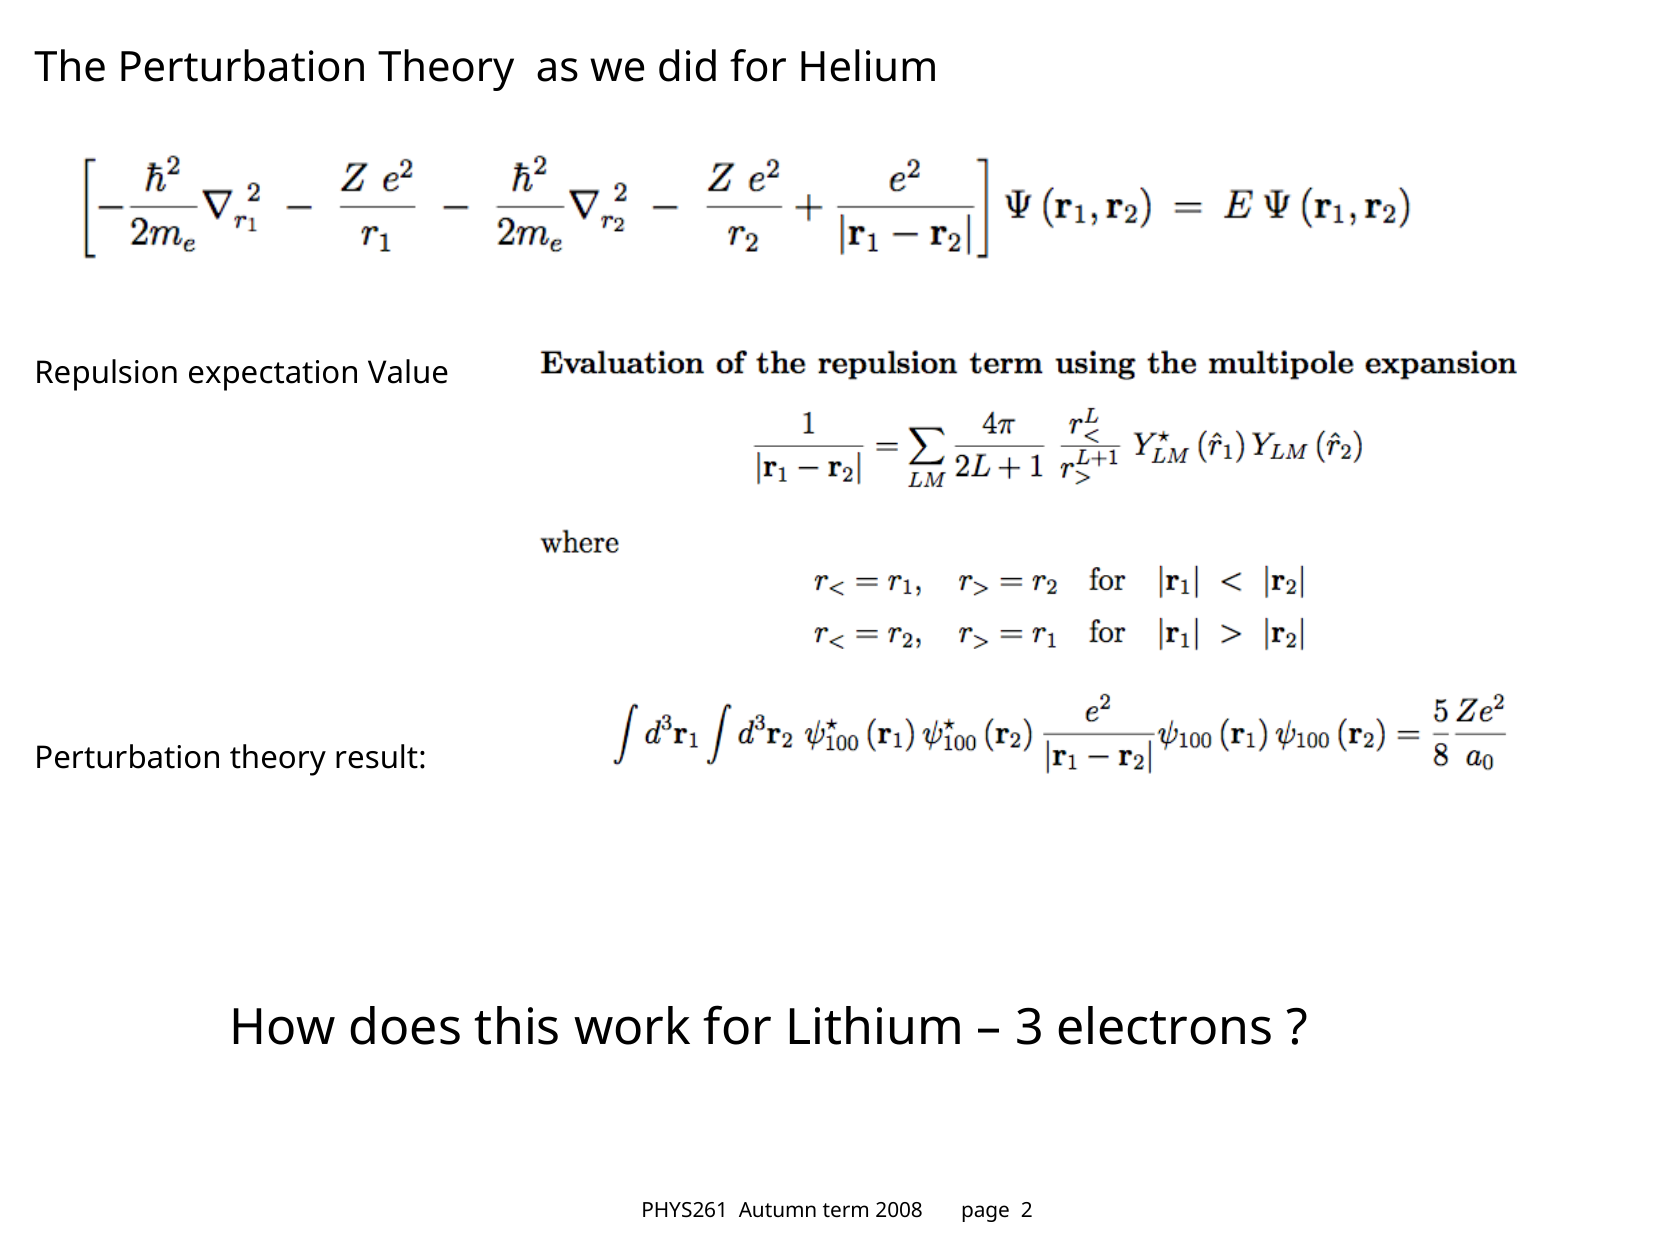

The Perturbation Theory as we did for Helium
Repulsion expectation Value
Perturbation theory result:
 How does this work for Lithium – 3 electrons ?